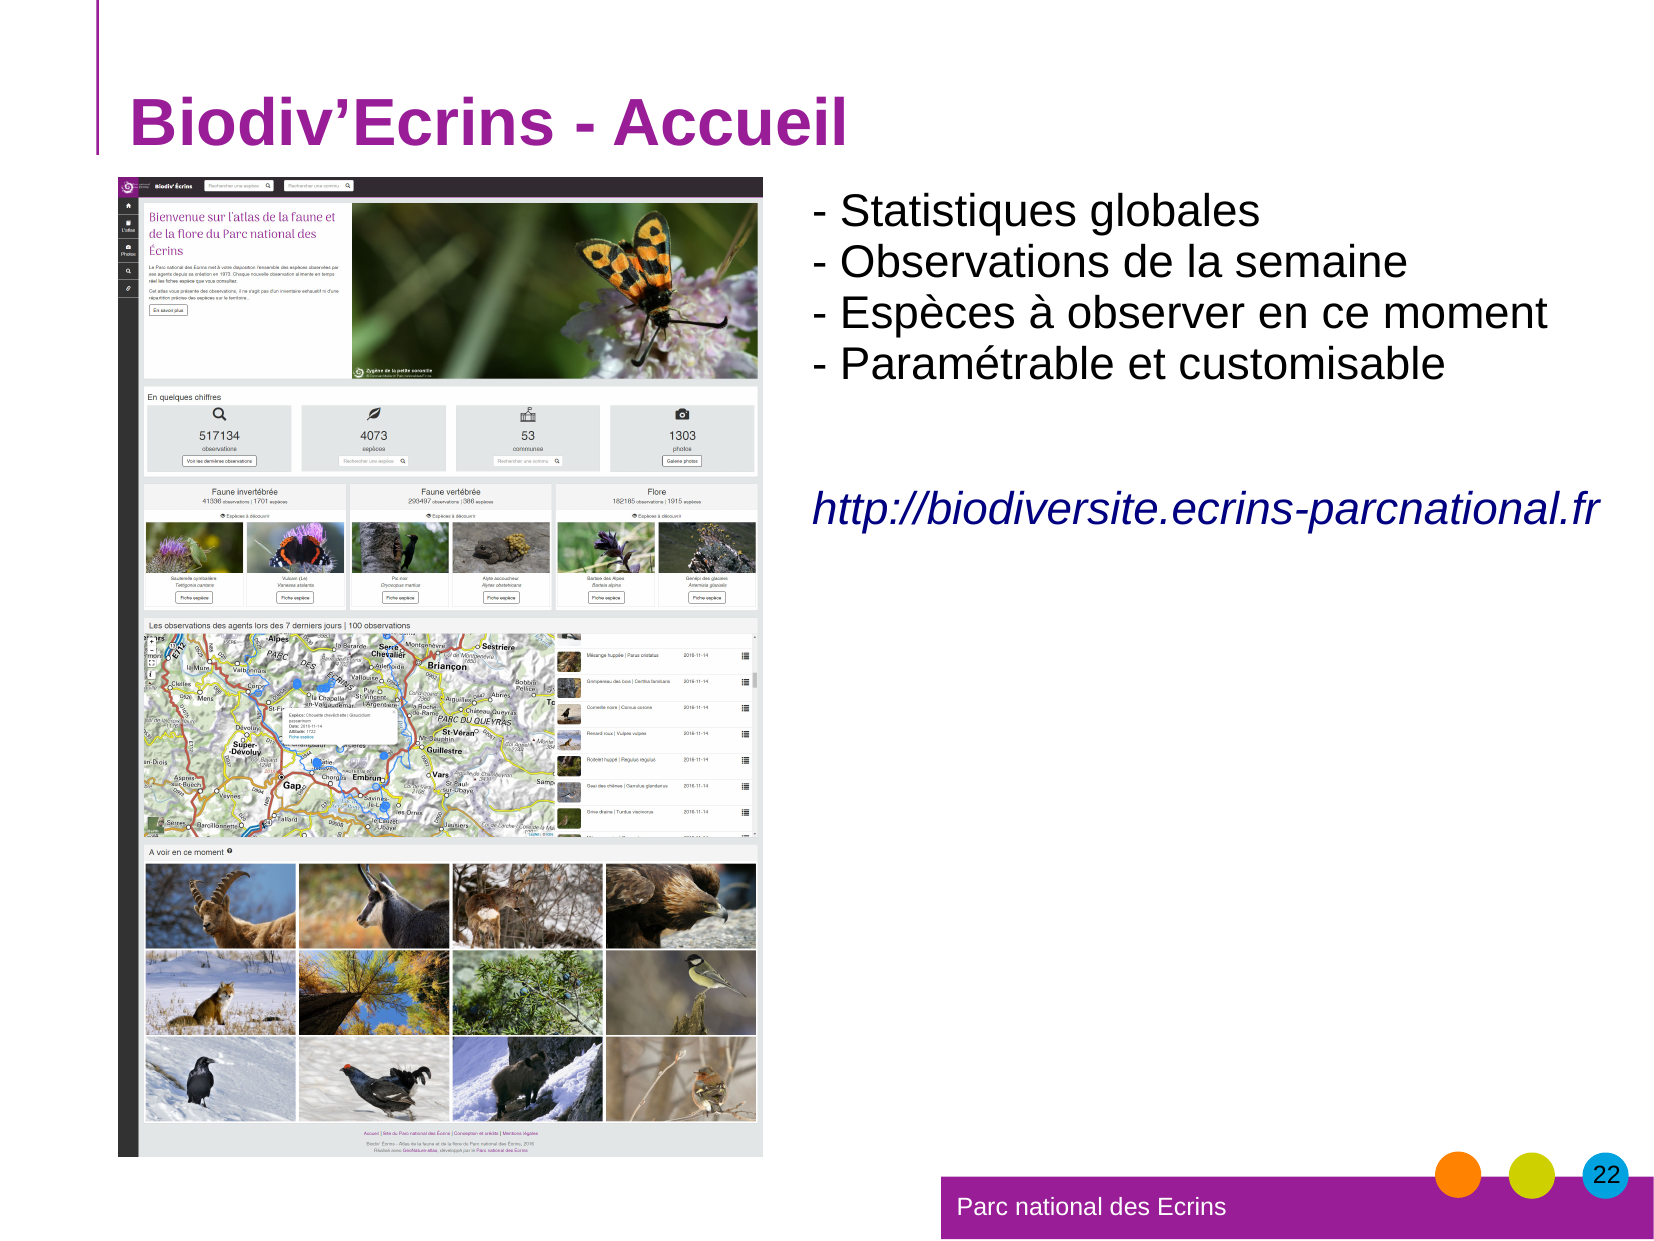

# Biodiv’Ecrins - Accueil
- Statistiques globales
- Observations de la semaine
- Espèces à observer en ce moment
- Paramétrable et customisable
http://biodiversite.ecrins-parcnational.fr